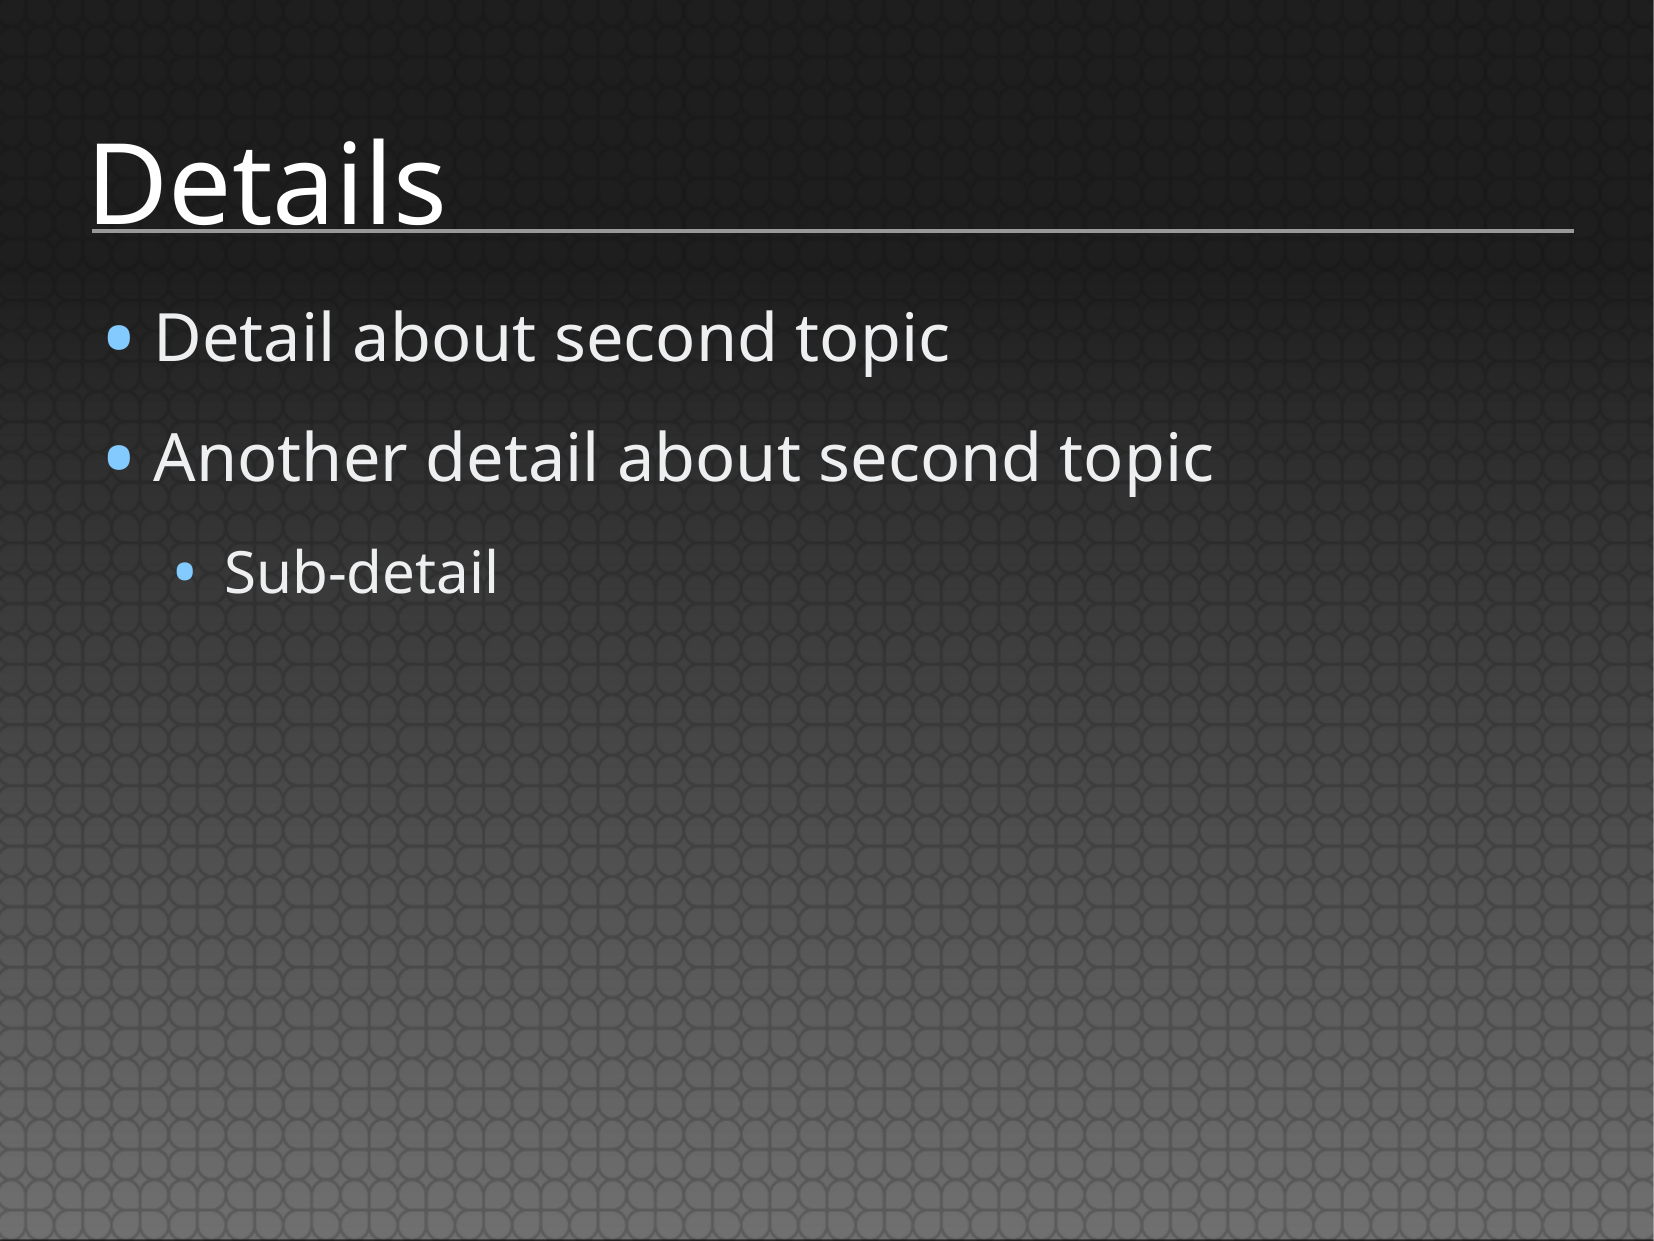

# Details
Detail about second topic
Another detail about second topic
Sub-detail